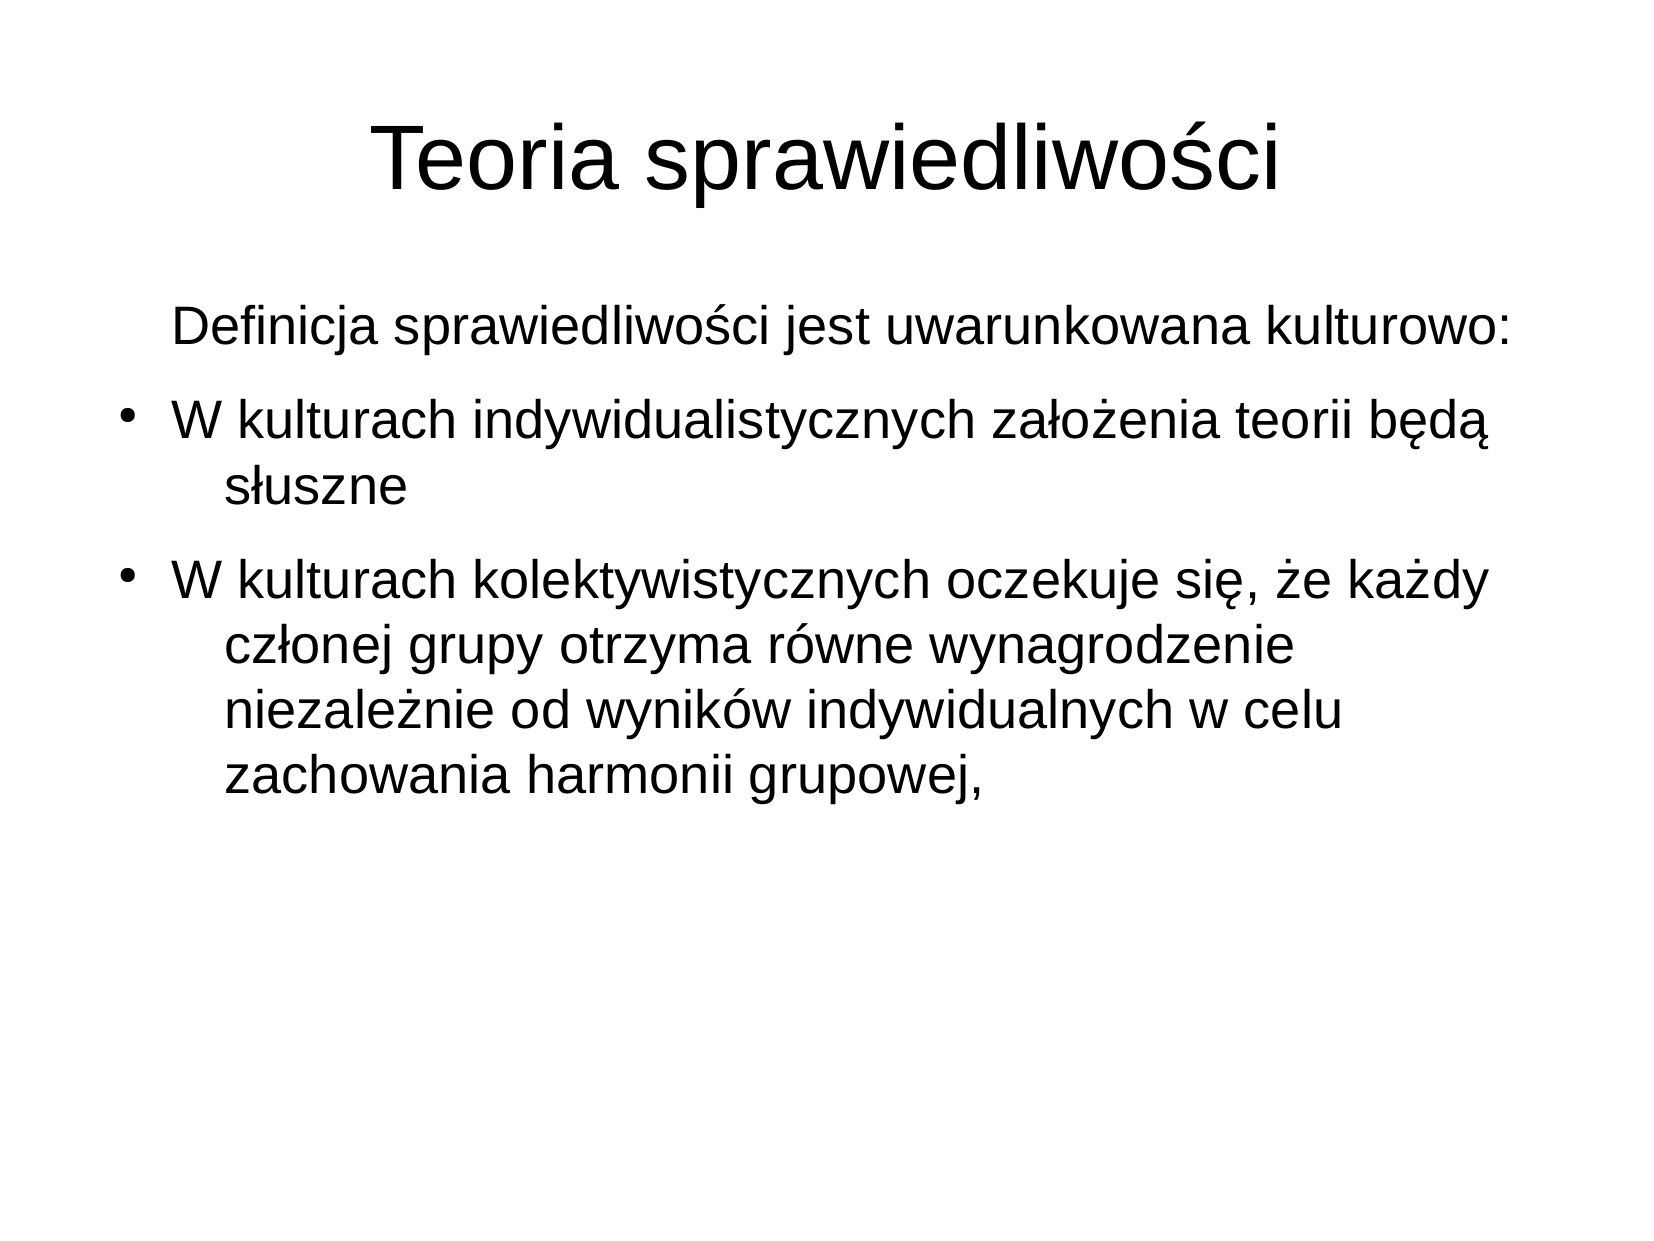

# Teoria sprawiedliwości
Definicja sprawiedliwości jest uwarunkowana kulturowo:
W kulturach indywidualistycznych założenia teorii będą słuszne
W kulturach kolektywistycznych oczekuje się, że każdy członej grupy otrzyma równe wynagrodzenie niezależnie od wyników indywidualnych w celu zachowania harmonii grupowej,